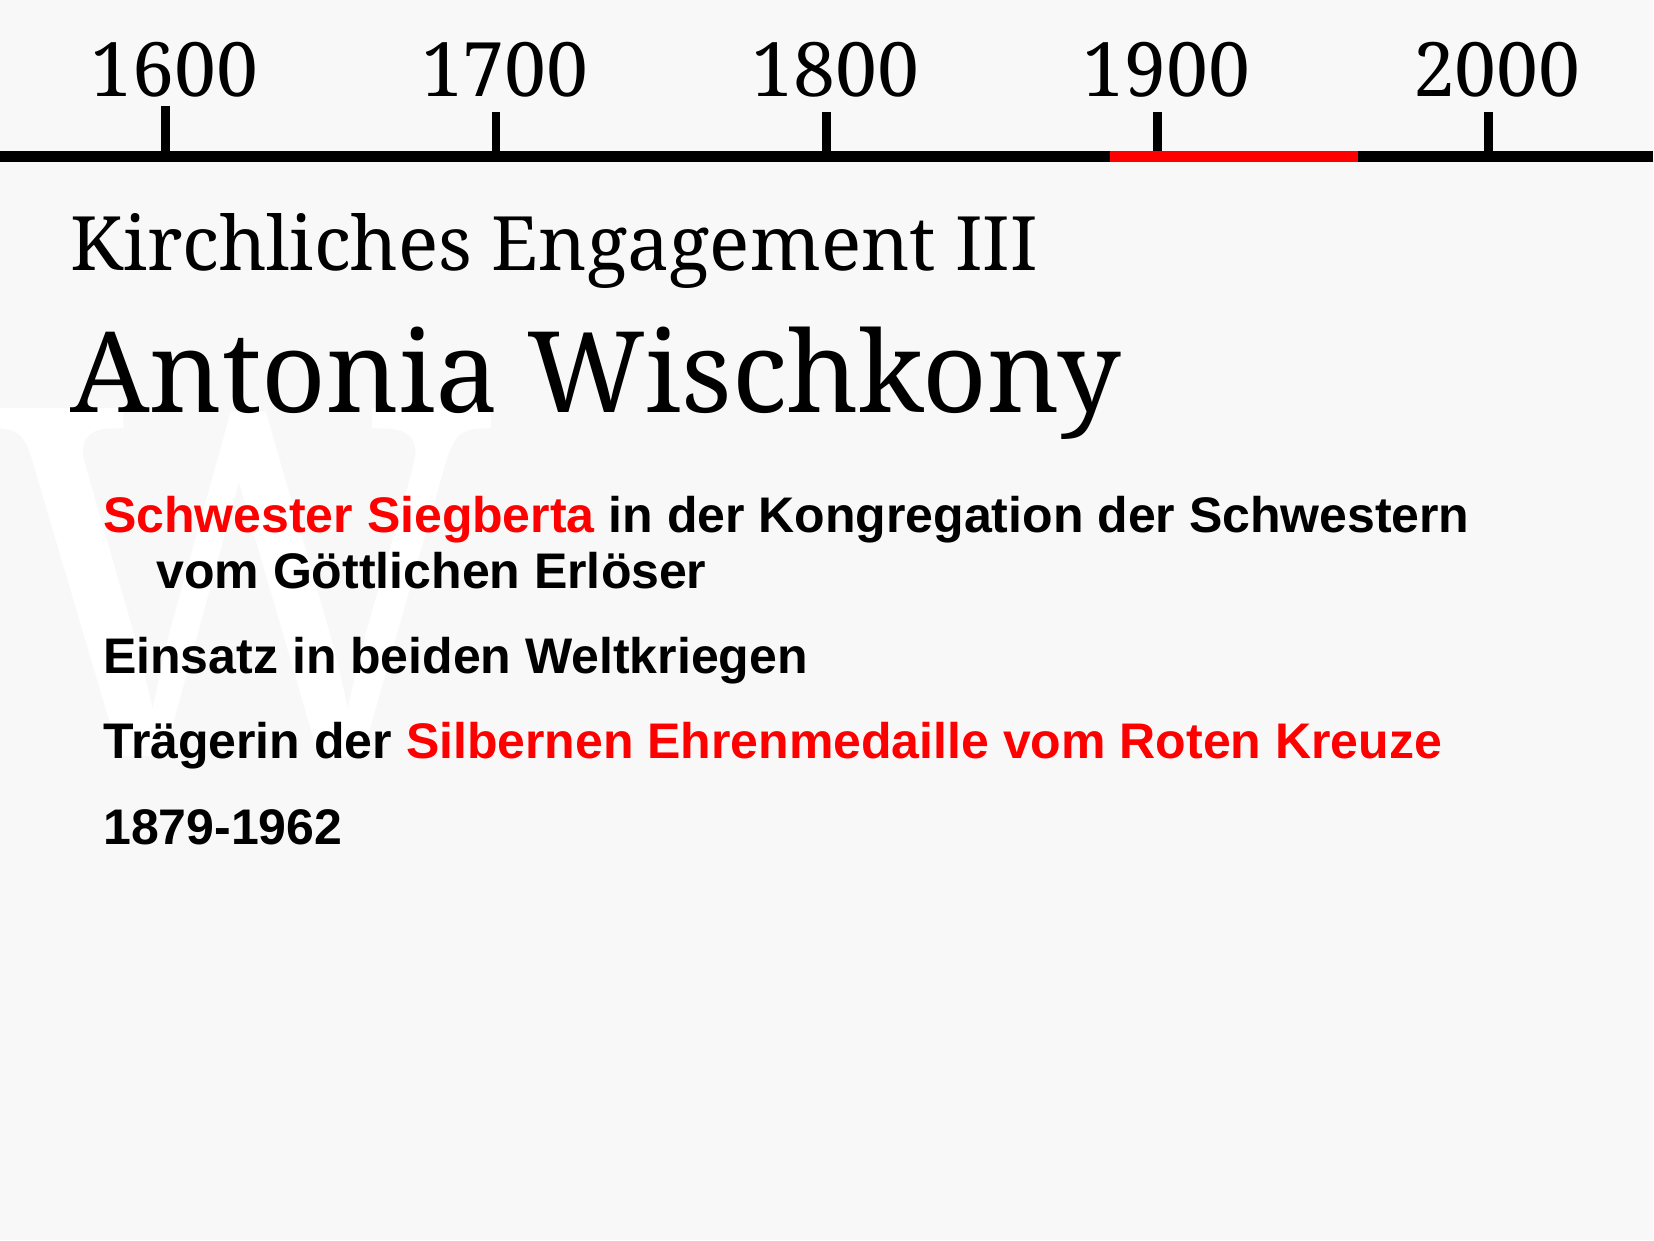

1600
1700
1800
1900
2000
# Kirchliches Engagement III Antonia Wischkony
W
Schwester Siegberta in der Kongregation der Schwestern vom Göttlichen Erlöser
Einsatz in beiden Weltkriegen
Trägerin der Silbernen Ehrenmedaille vom Roten Kreuze
1879-1962